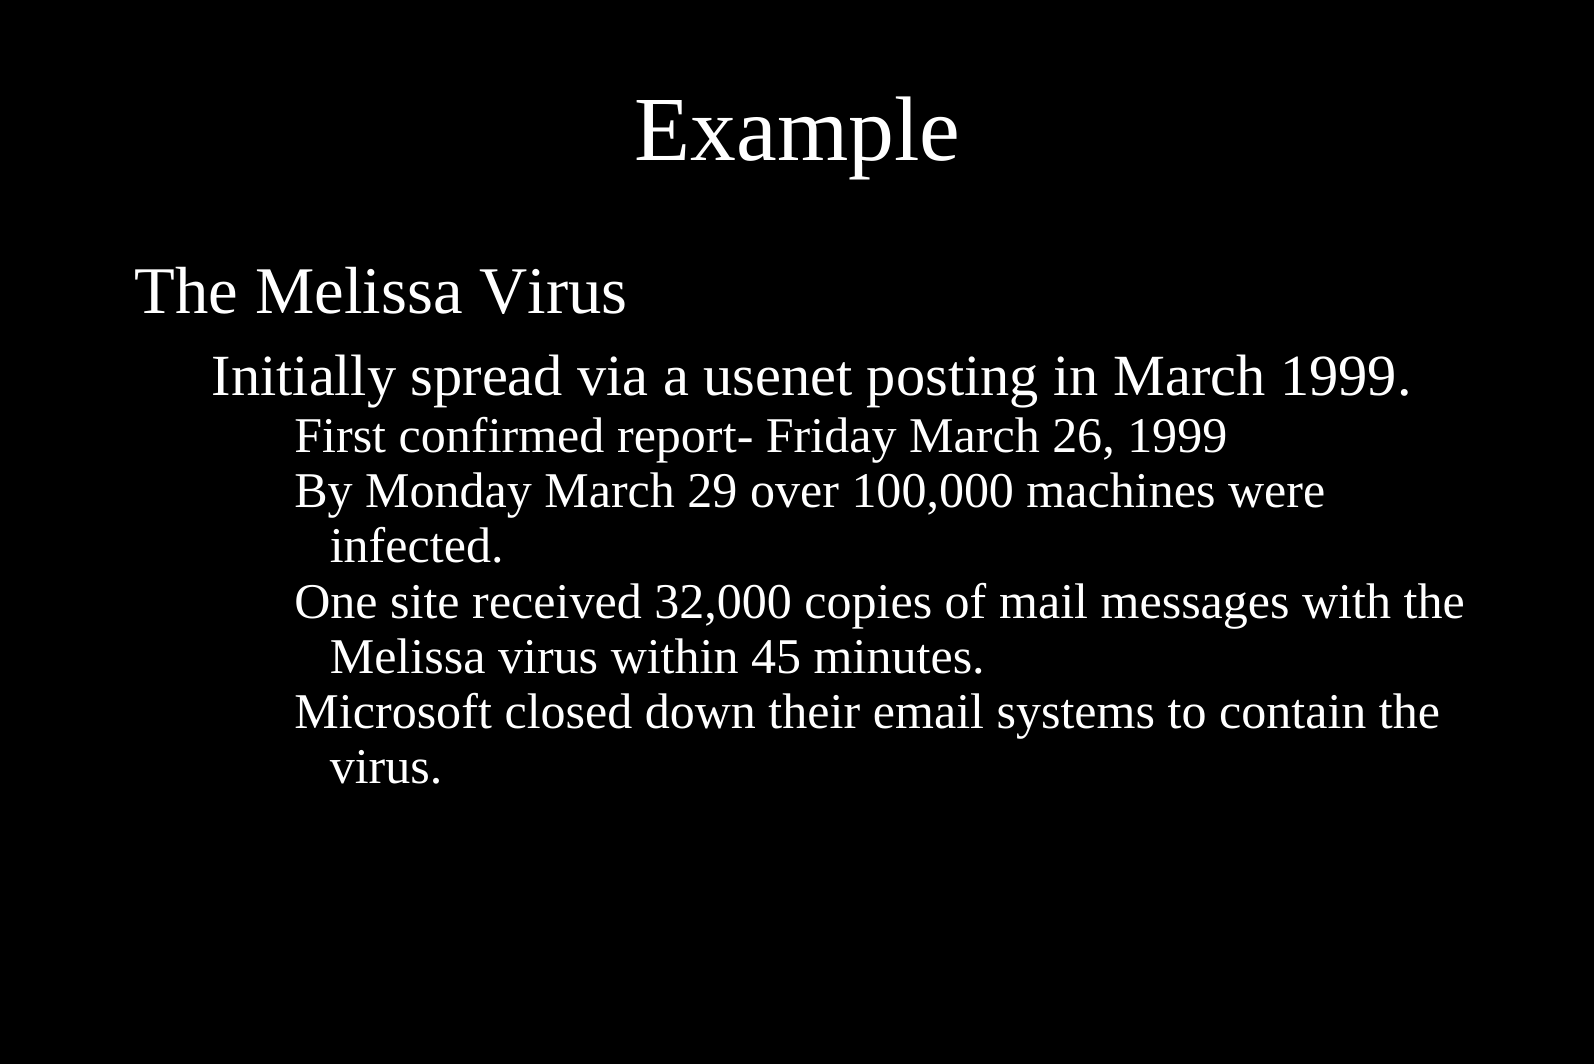

# Example
The Melissa Virus
Initially spread via a usenet posting in March 1999.
First confirmed report- Friday March 26, 1999
By Monday March 29 over 100,000 machines were infected.
One site received 32,000 copies of mail messages with the Melissa virus within 45 minutes.
Microsoft closed down their email systems to contain the virus.